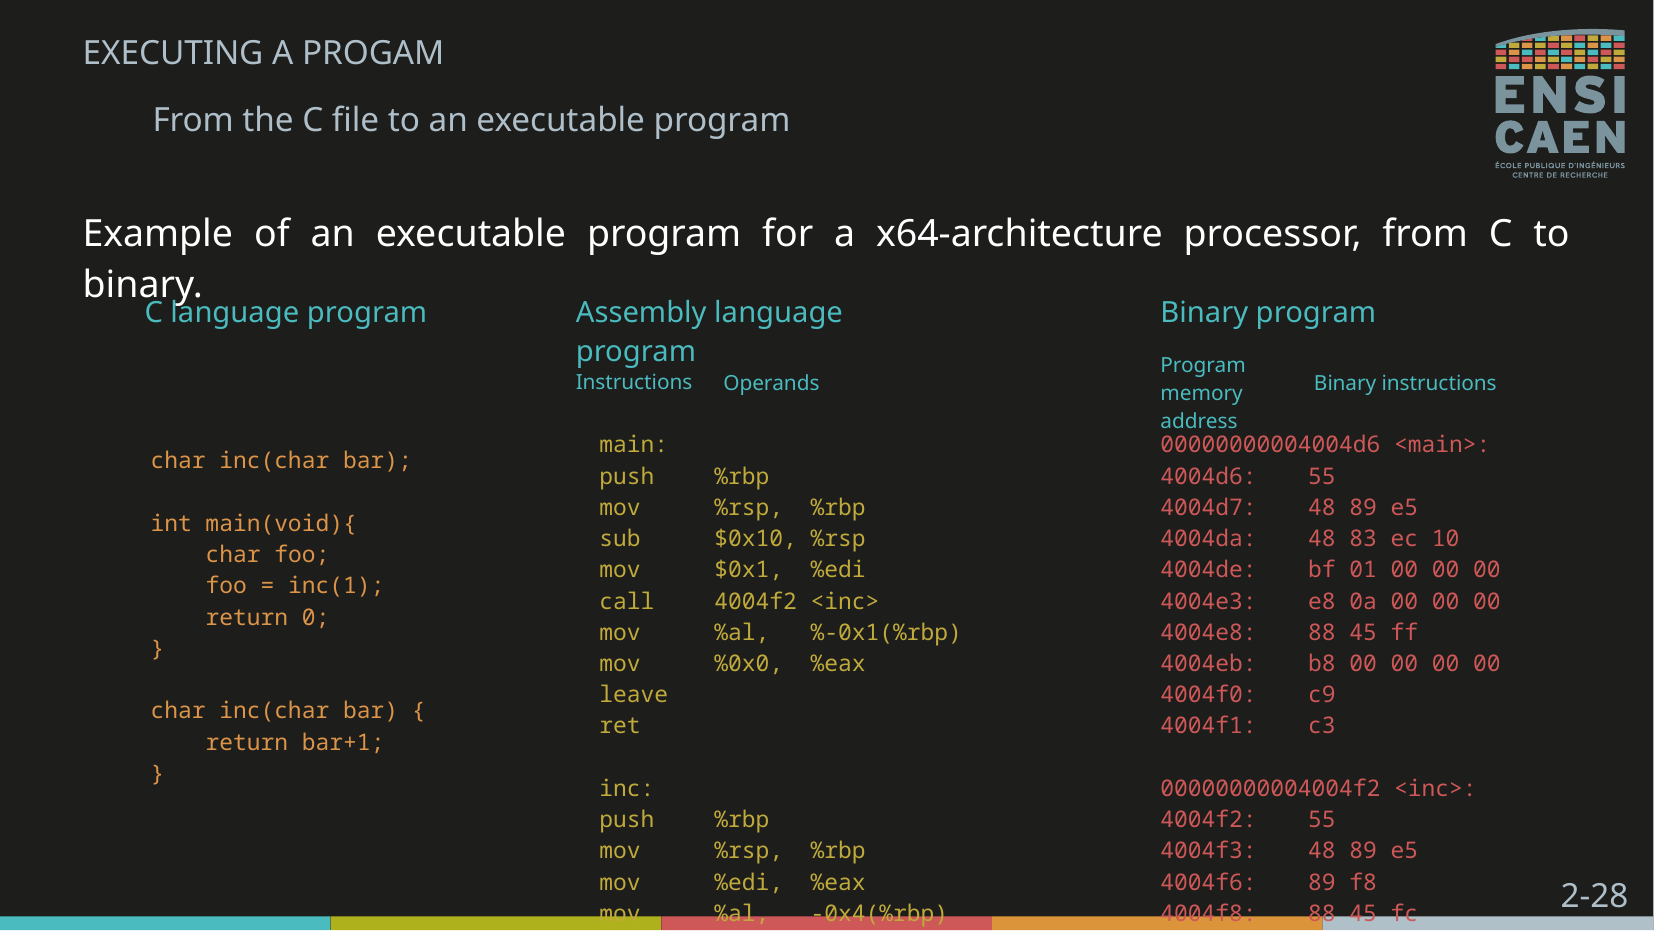

# EXECUTING A PROGAM From the C file to an executable program
Example of an executable program for a x64-architecture processor, from C to binary.
Assembly language program
Binary program
C language program
Program
memory address
Instructions
Operands
Binary instructions
main:
push	 %rbp
mov	 %rsp, %rbp
sub	 $0x10, %rsp
mov	 $0x1, %edi
call	 4004f2 <inc>
mov	 %al, %-0x1(%rbp)
mov	 %0x0, %eax
leave
ret
inc:
push	 %rbp
mov	 %rsp, %rbp
mov	 %edi, %eax
mov	 %al, -0x4(%rbp)
movzbl	 -0x4(%rbp), %eax
add	 $0x1, %eax
pop	 %rbp
ret
00000000004004d6 <main>:
4004d6:	55
4004d7:	48 89 e5
4004da:	48 83 ec 10
4004de:	bf 01 00 00 00
4004e3:	e8 0a 00 00 00
4004e8:	88 45 ff
4004eb:	b8 00 00 00 00
4004f0:	c9
4004f1:	c3
00000000004004f2 <inc>:
4004f2:	55
4004f3:	48 89 e5
4004f6:	89 f8
4004f8:	88 45 fc
4004fb:	0f b6 45 fc
4004ff:	83 c0 01
400502:	5d
400503:	c3
char inc(char bar);
int main(void){
 char foo;
 foo = inc(1);
 return 0;
}
char inc(char bar) {
 return bar+1;
}